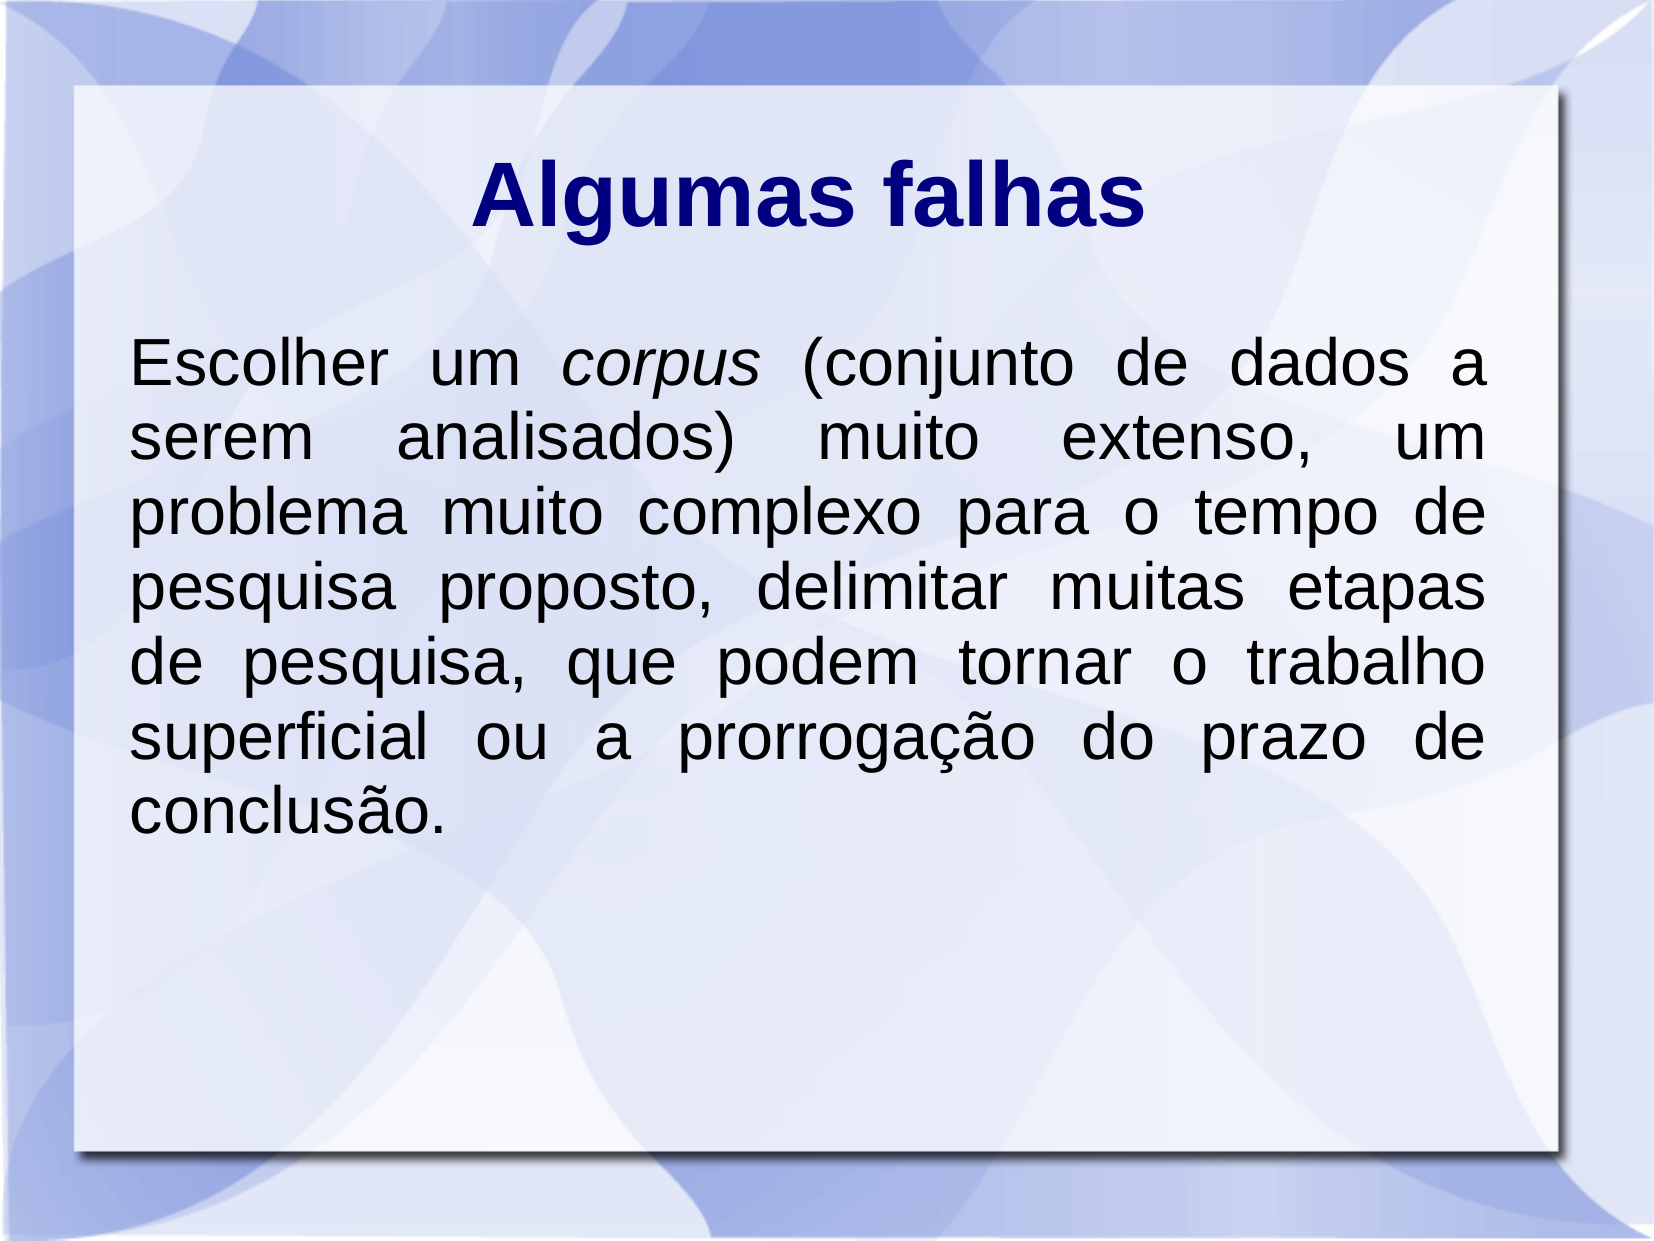

# Algumas falhas
Escolher um corpus (conjunto de dados a serem analisados) muito extenso, um problema muito complexo para o tempo de pesquisa proposto, delimitar muitas etapas de pesquisa, que podem tornar o trabalho superficial ou a prorrogação do prazo de conclusão.